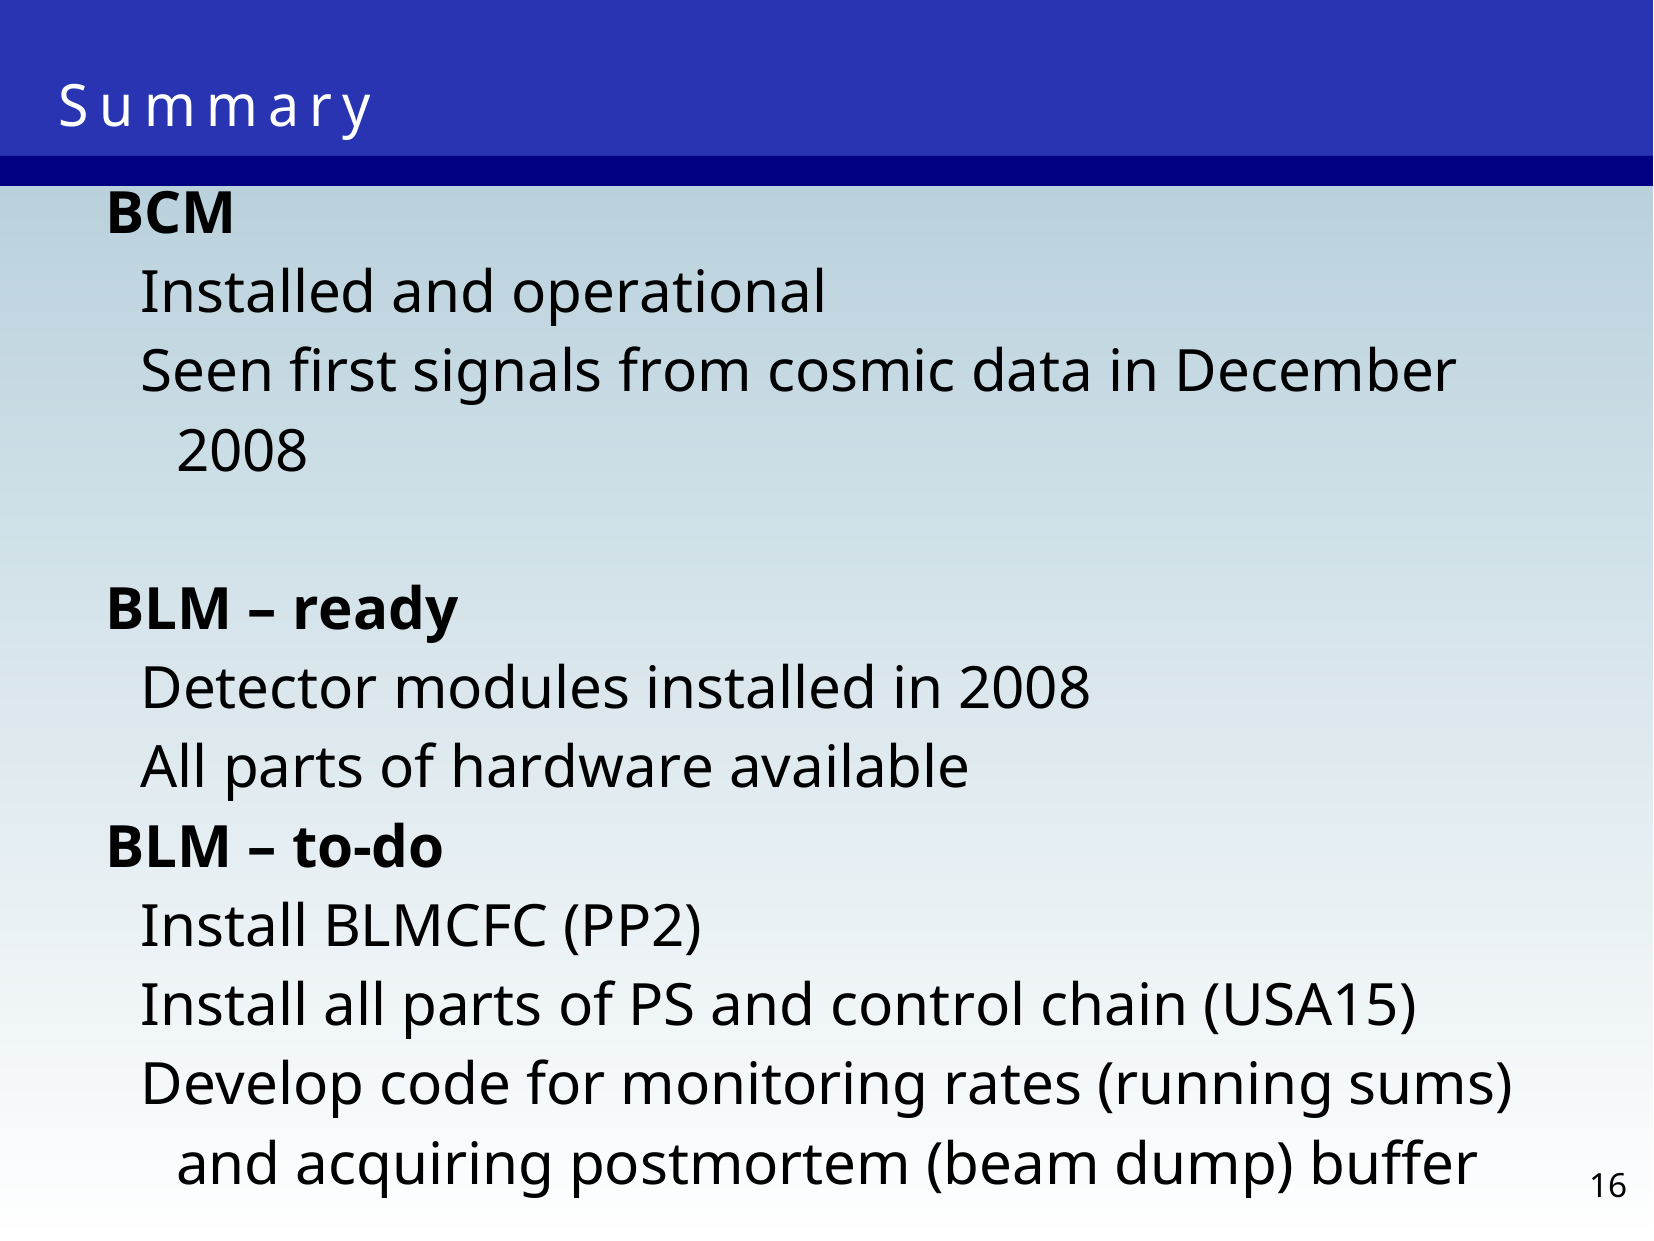

# Summary
BCM
Installed and operational
Seen first signals from cosmic data in December 2008
BLM – ready
Detector modules installed in 2008
All parts of hardware available
BLM – to-do
Install BLMCFC (PP2)
Install all parts of PS and control chain (USA15)
Develop code for monitoring rates (running sums) and acquiring postmortem (beam dump) buffer
16